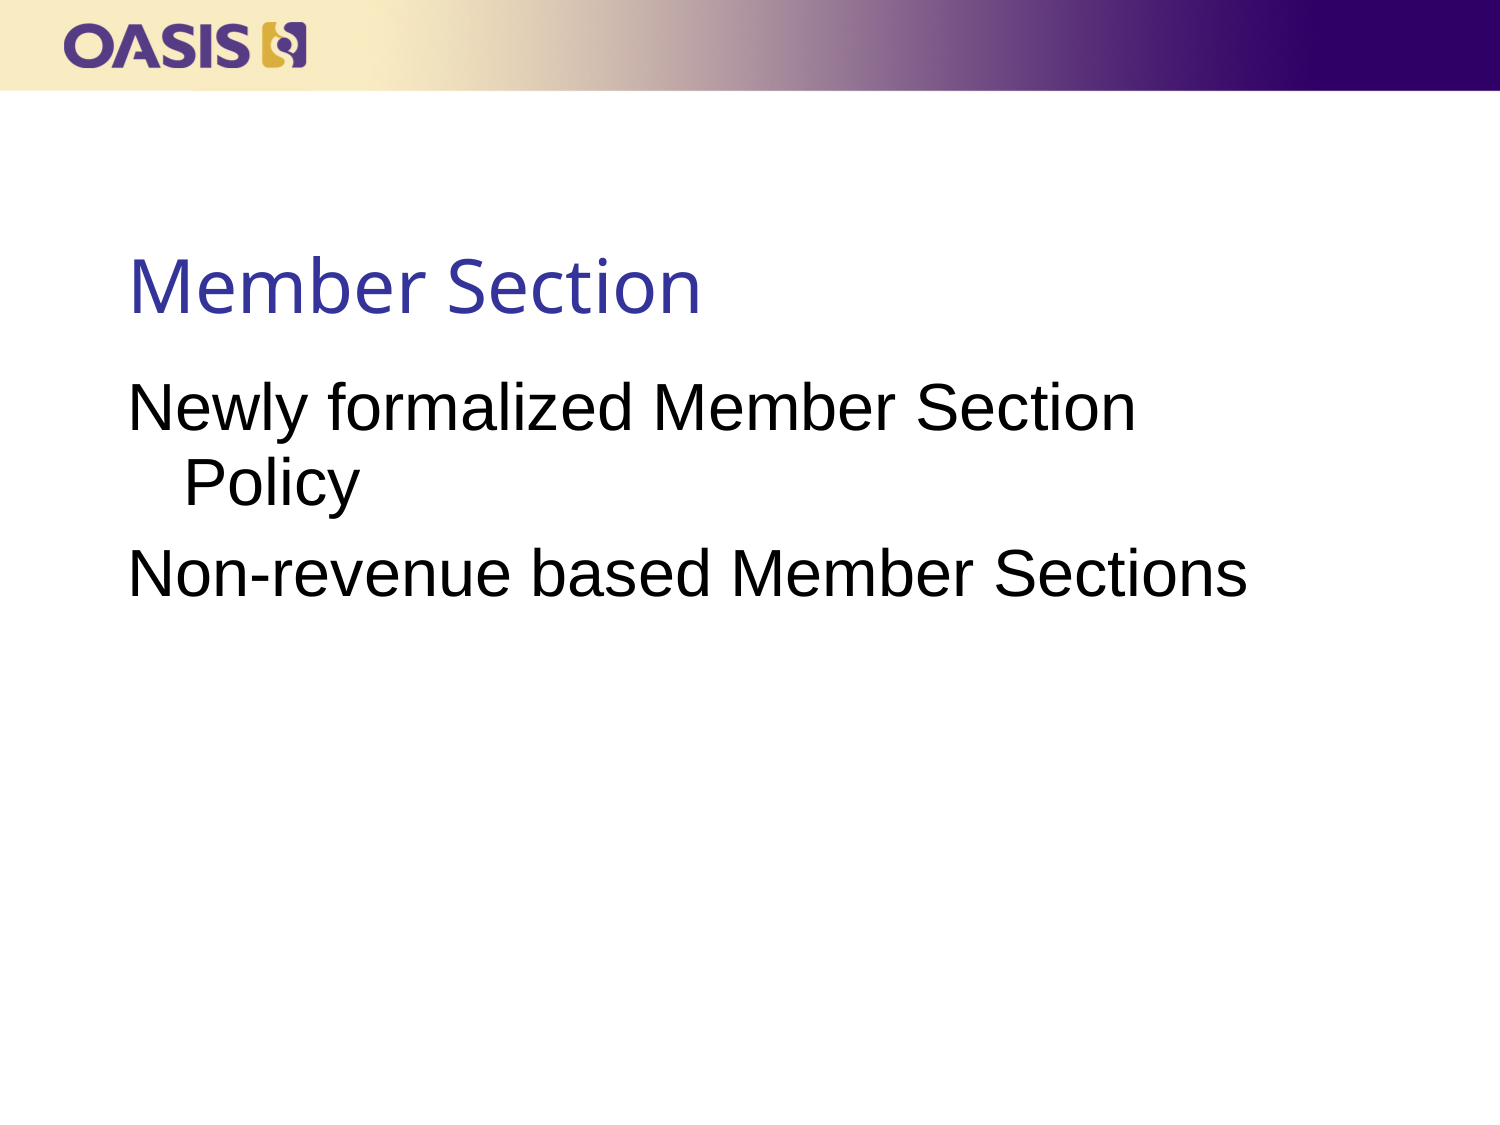

# Member Section
Newly formalized Member Section Policy
Non-revenue based Member Sections